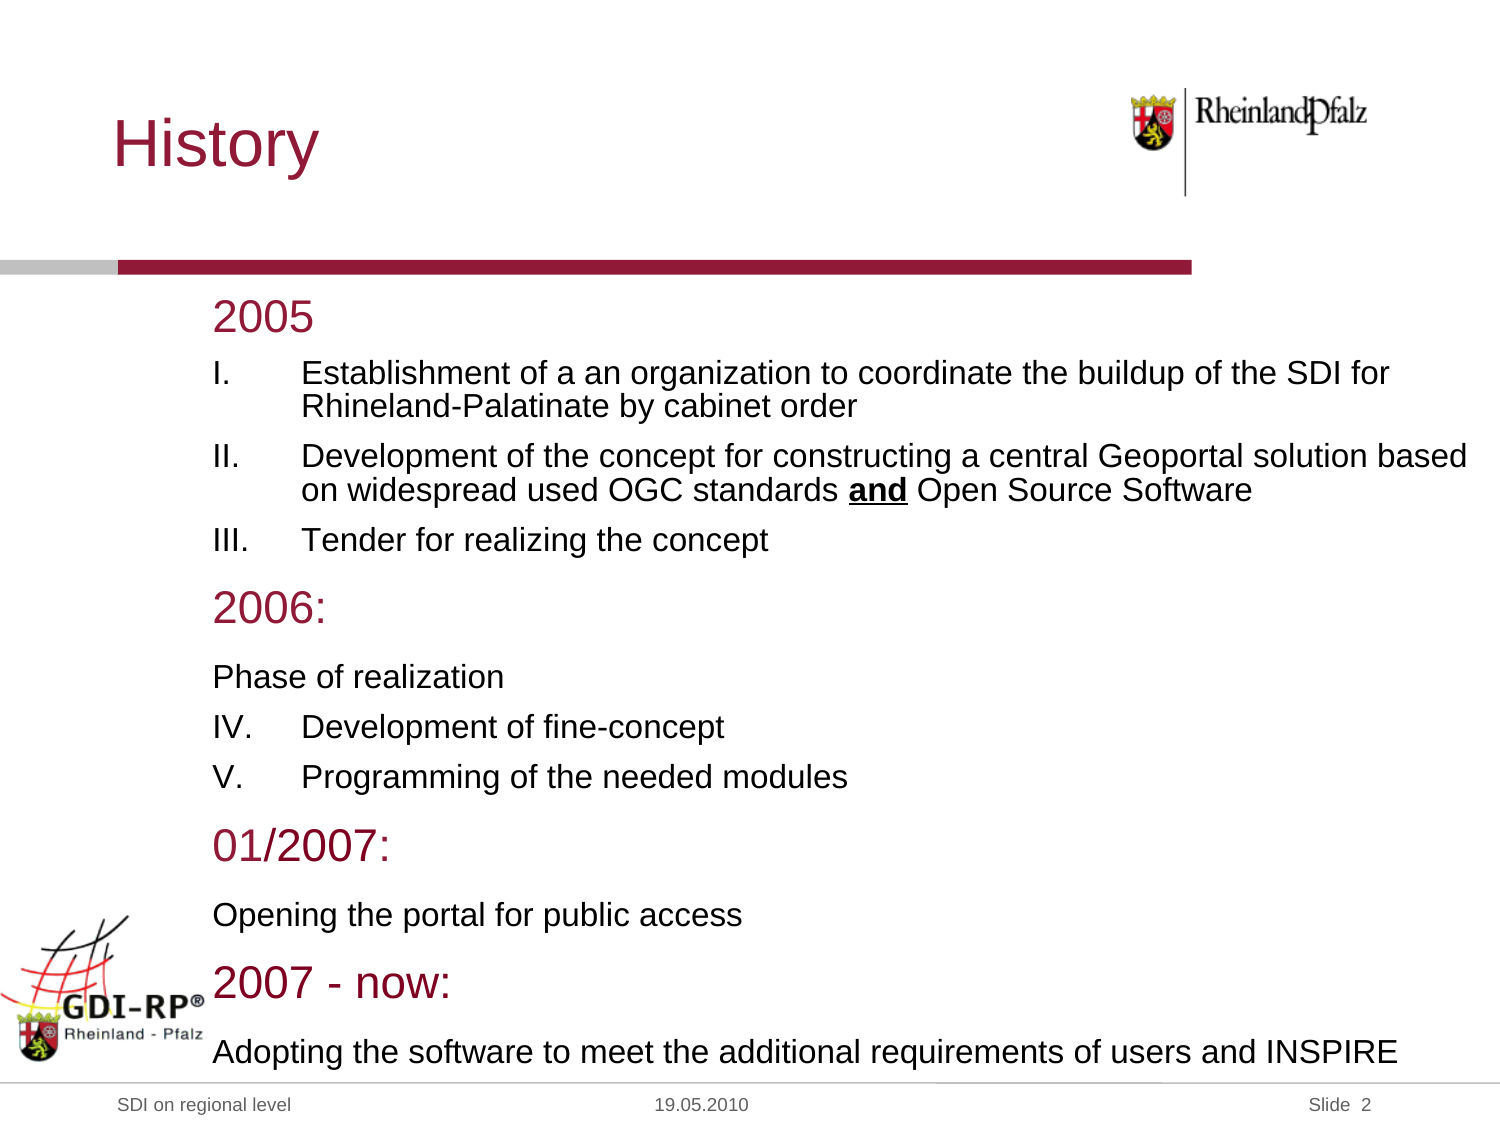

# History
2005
Establishment of a an organization to coordinate the buildup of the SDI for Rhineland-Palatinate by cabinet order
Development of the concept for constructing a central Geoportal solution based on widespread used OGC standards and Open Source Software
Tender for realizing the concept
2006:
Phase of realization
Development of fine-concept
Programming of the needed modules
01/2007:
Opening the portal for public access
2007 - now:
Adopting the software to meet the additional requirements of users and INSPIRE